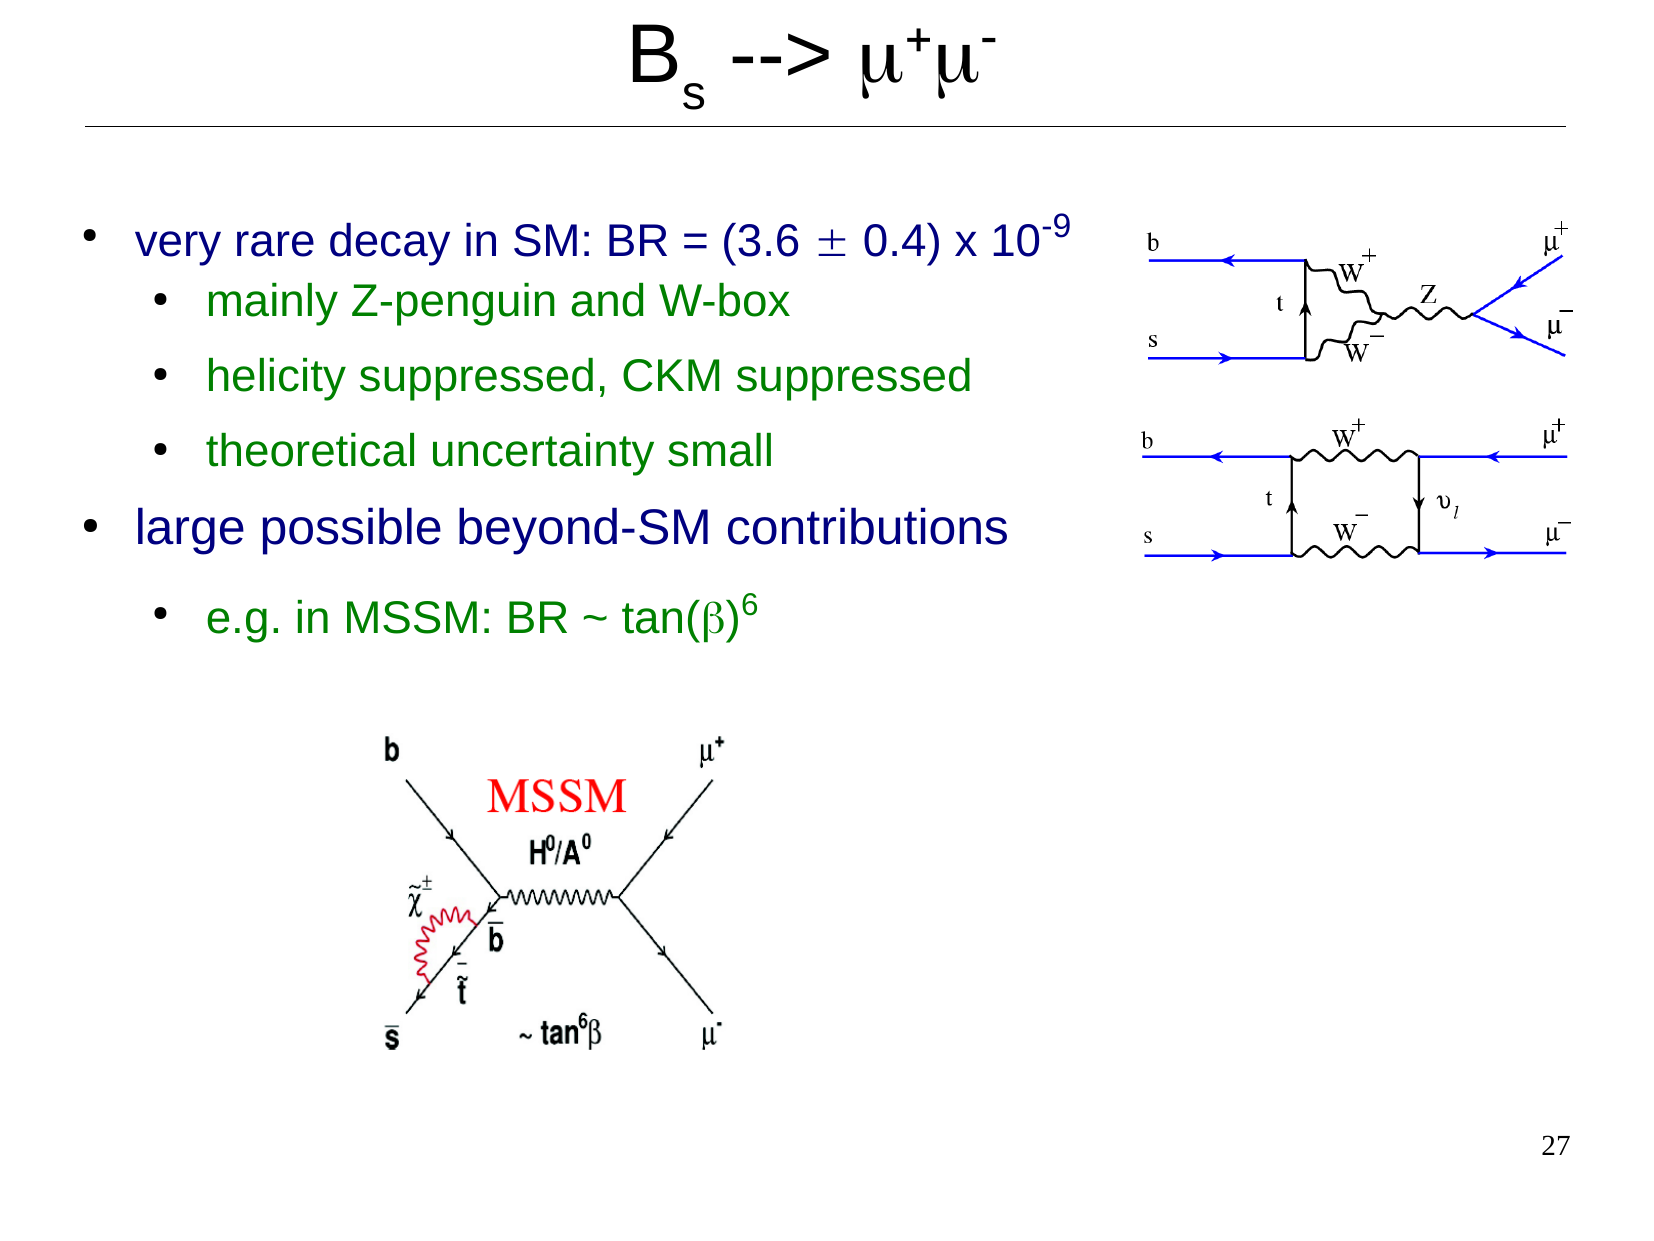

# Bs --> m+m-
very rare decay in SM: BR = (3.6  0.4) x 10-9
mainly Z-penguin and W-box
helicity suppressed, CKM suppressed
theoretical uncertainty small
large possible beyond-SM contributions
e.g. in MSSM: BR ~ tan(b)6
27